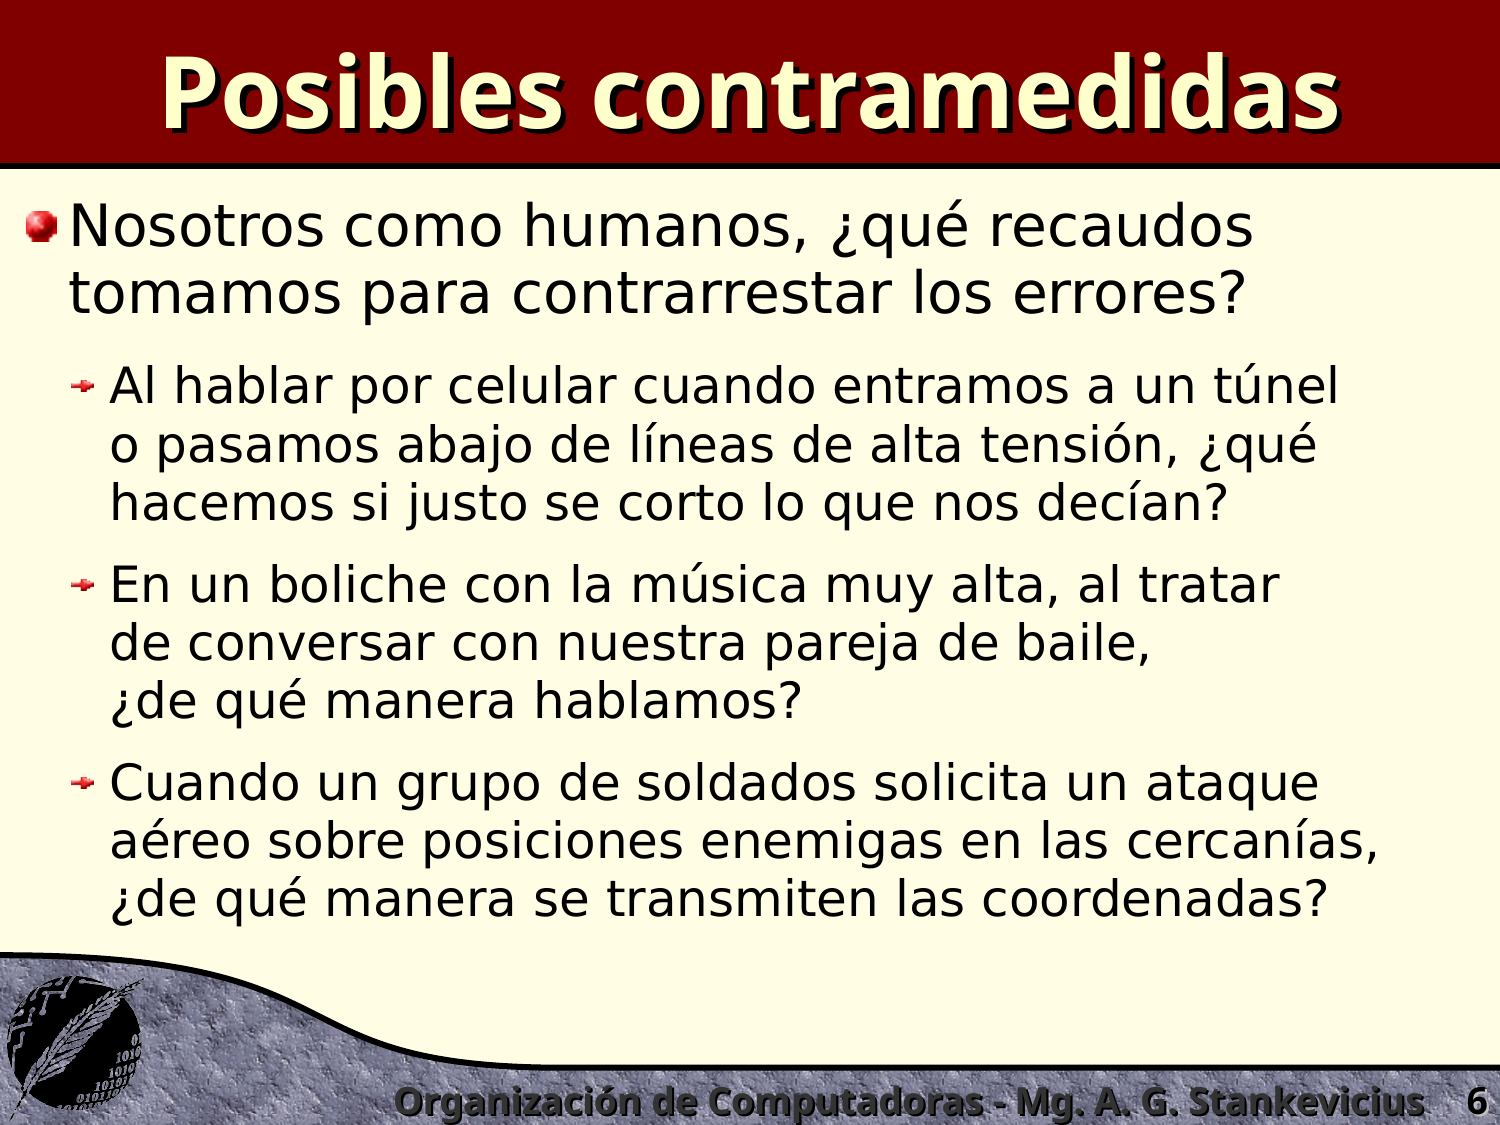

# Posibles contramedidas
Nosotros como humanos, ¿qué recaudos tomamos para contrarrestar los errores?
Al hablar por celular cuando entramos a un túnel
o pasamos abajo de líneas de alta tensión, ¿qué hacemos si justo se corto lo que nos decían?
En un boliche con la música muy alta, al tratar
de conversar con nuestra pareja de baile,
¿de qué manera hablamos?
Cuando un grupo de soldados solicita un ataque
aéreo sobre posiciones enemigas en las cercanías, ¿de qué manera se transmiten las coordenadas?
6